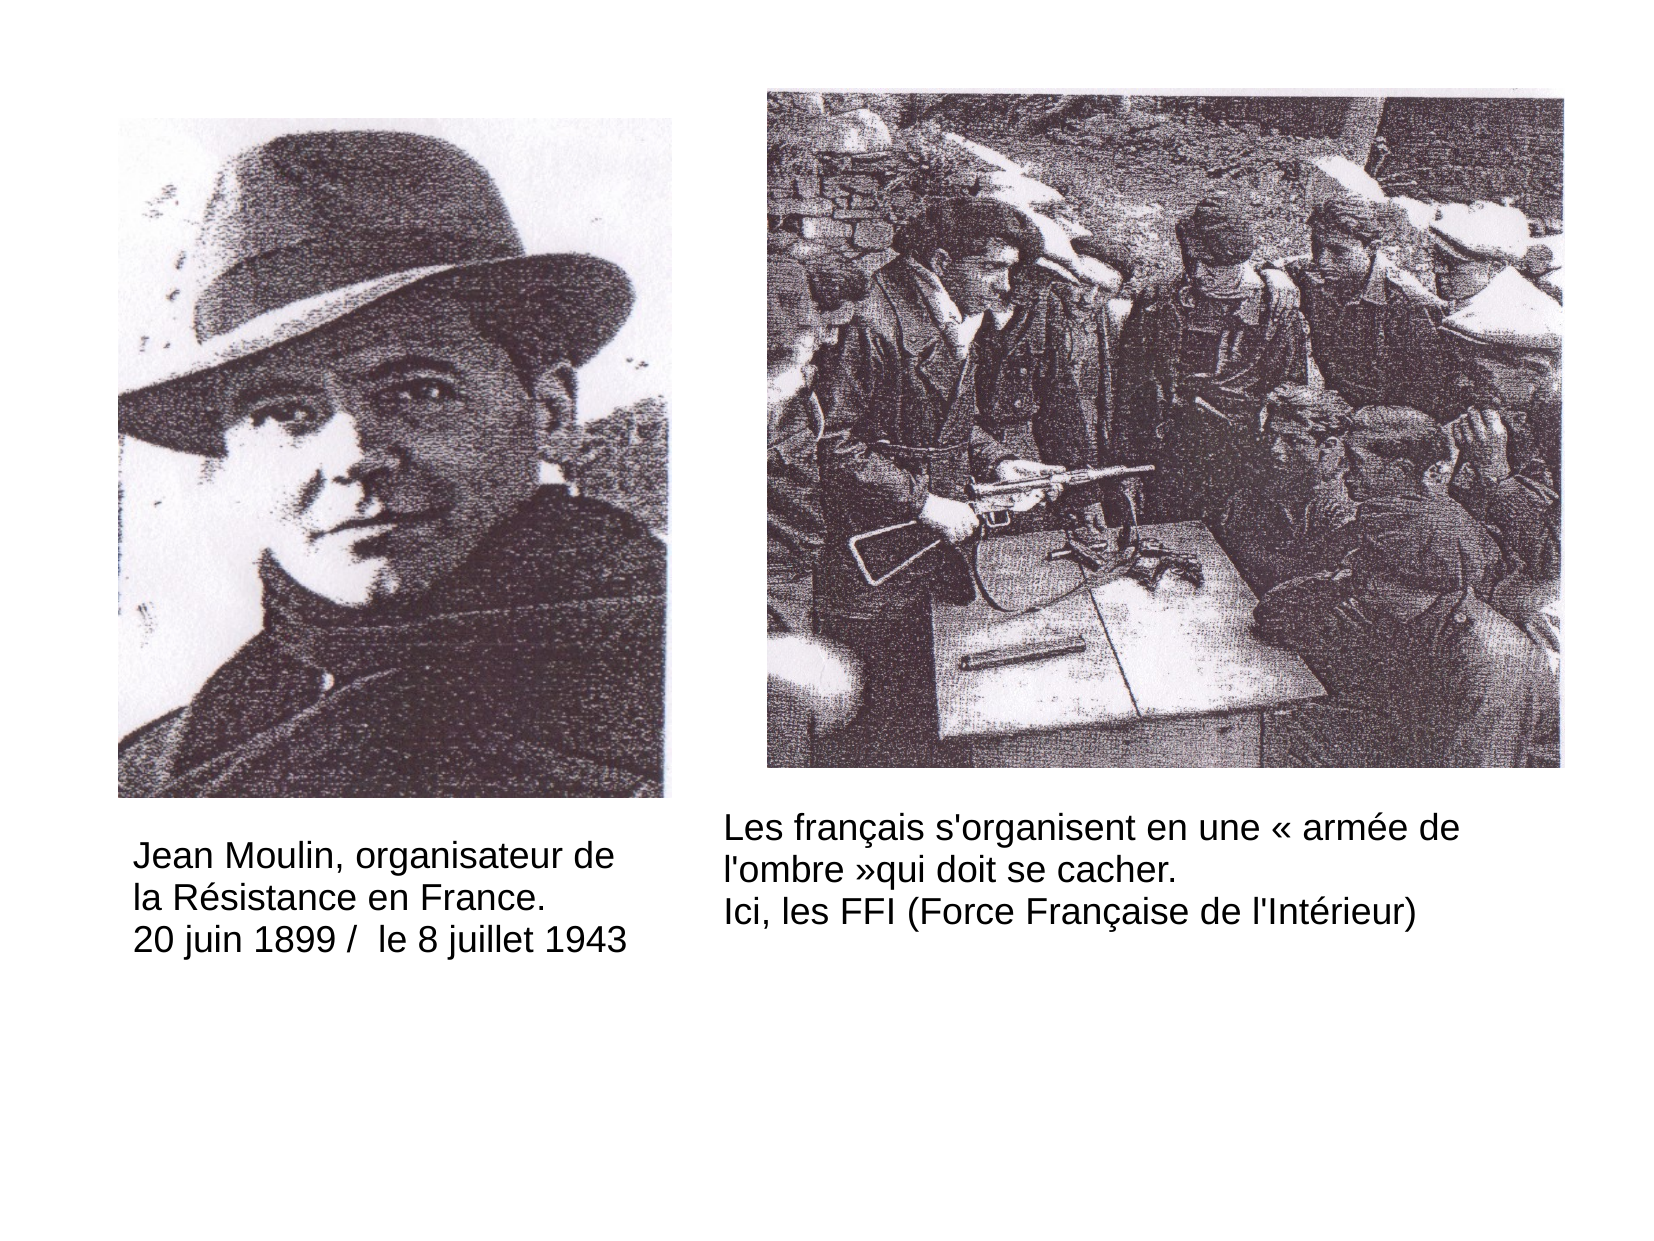

Les français s'organisent en une « armée de l'ombre »qui doit se cacher.
Ici, les FFI (Force Française de l'Intérieur)
Jean Moulin, organisateur de la Résistance en France.
20 juin 1899 / le 8 juillet 1943